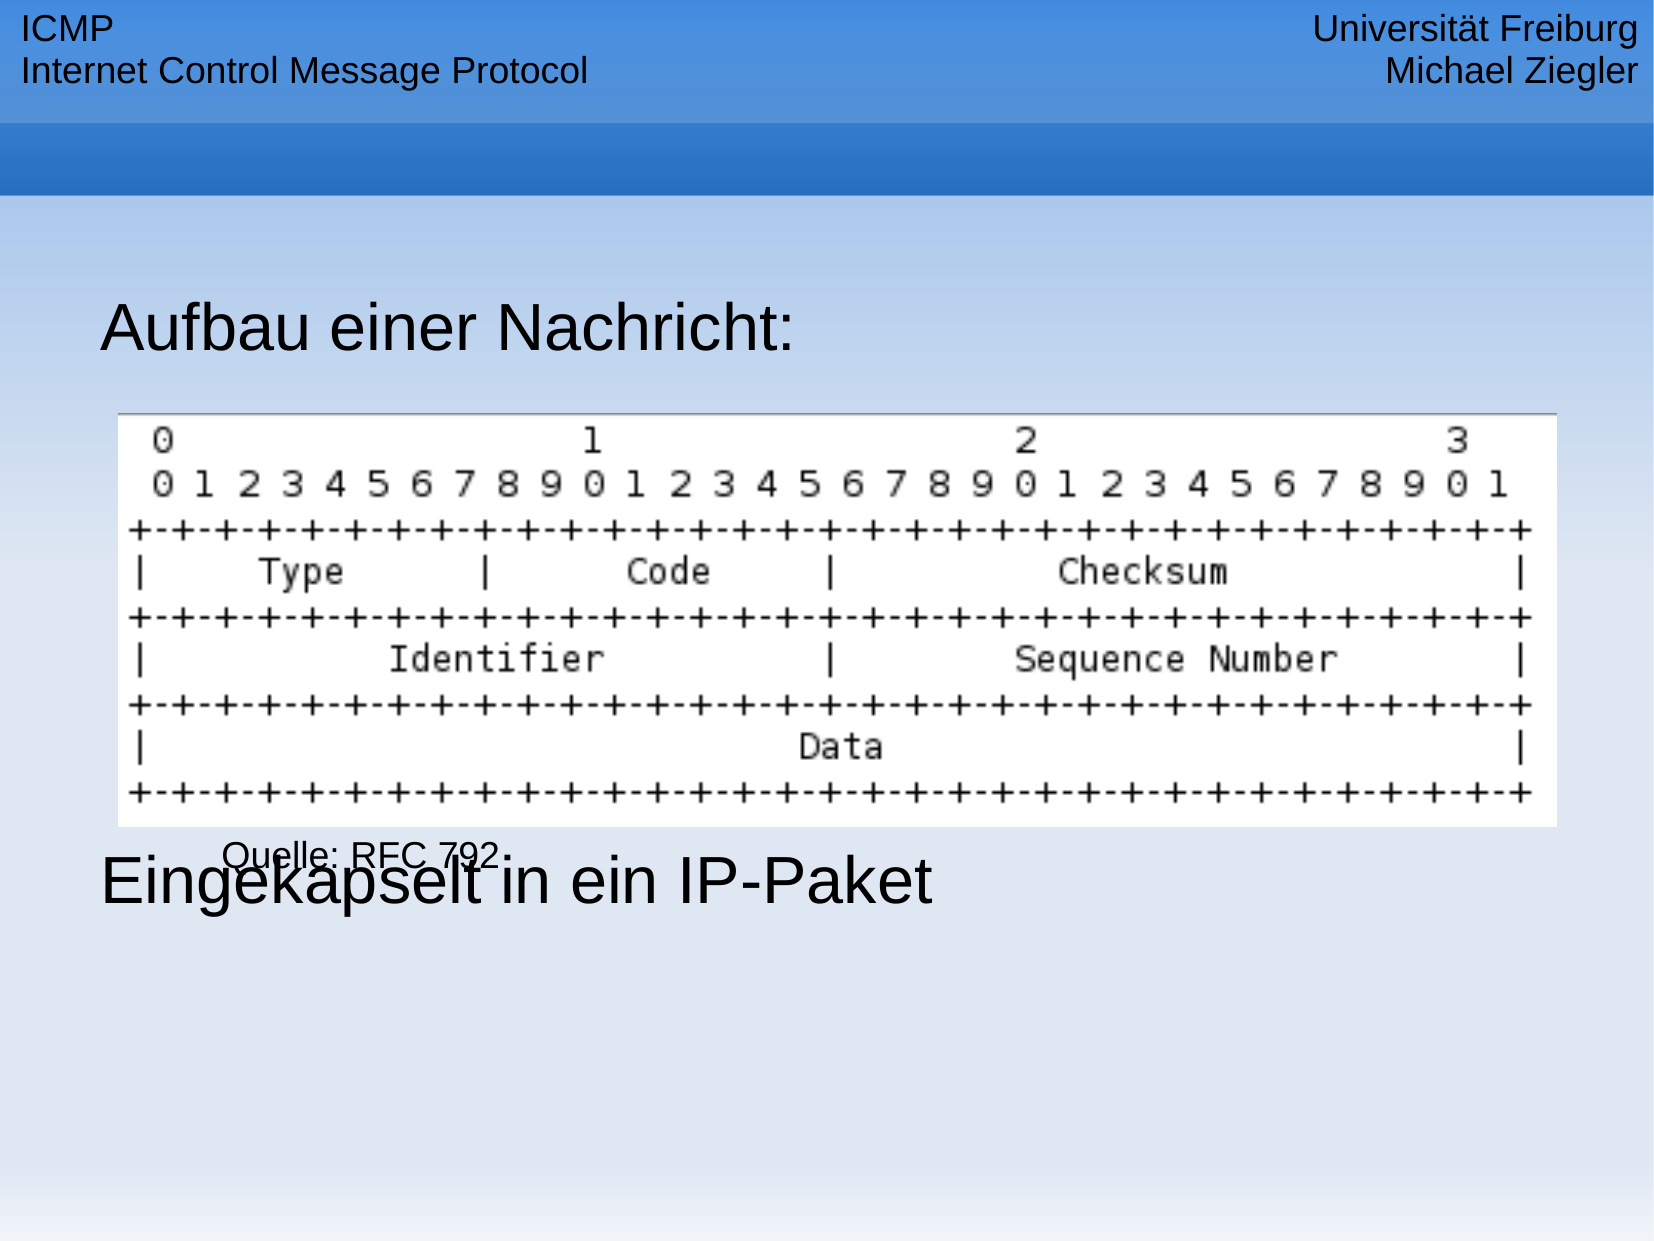

ICMP
Internet Control Message Protocol
Universität Freiburg
Michael Ziegler
# Aufbau einer Nachricht:
Eingekapselt in ein IP-Paket
Quelle: RFC 792